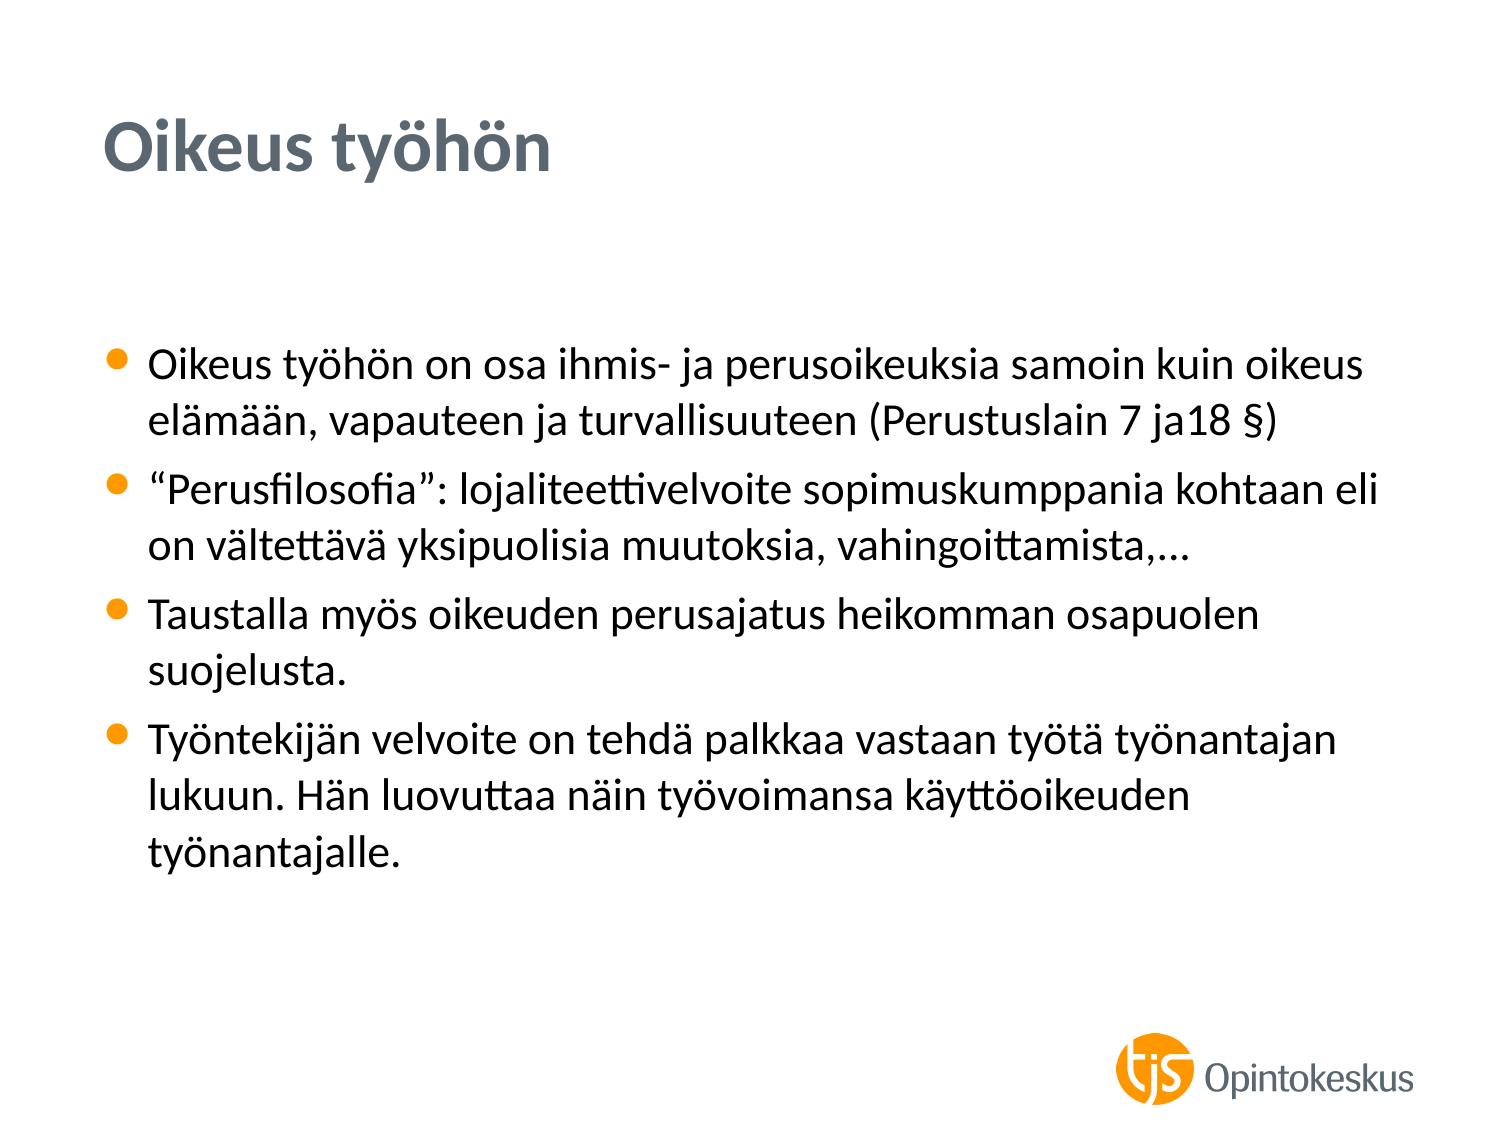

Oikeus työhön
# Oikeus työhön on osa ihmis- ja perusoikeuksia samoin kuin oikeus elämään, vapauteen ja turvallisuuteen (Perustuslain 7 ja18 §)
“Perusfilosofia”: lojaliteettivelvoite sopimuskumppania kohtaan eli on vältettävä yksipuolisia muutoksia, vahingoittamista,...
Taustalla myös oikeuden perusajatus heikomman osapuolen suojelusta.
Työntekijän velvoite on tehdä palkkaa vastaan työtä työnantajan lukuun. Hän luovuttaa näin työvoimansa käyttöoikeuden työnantajalle.